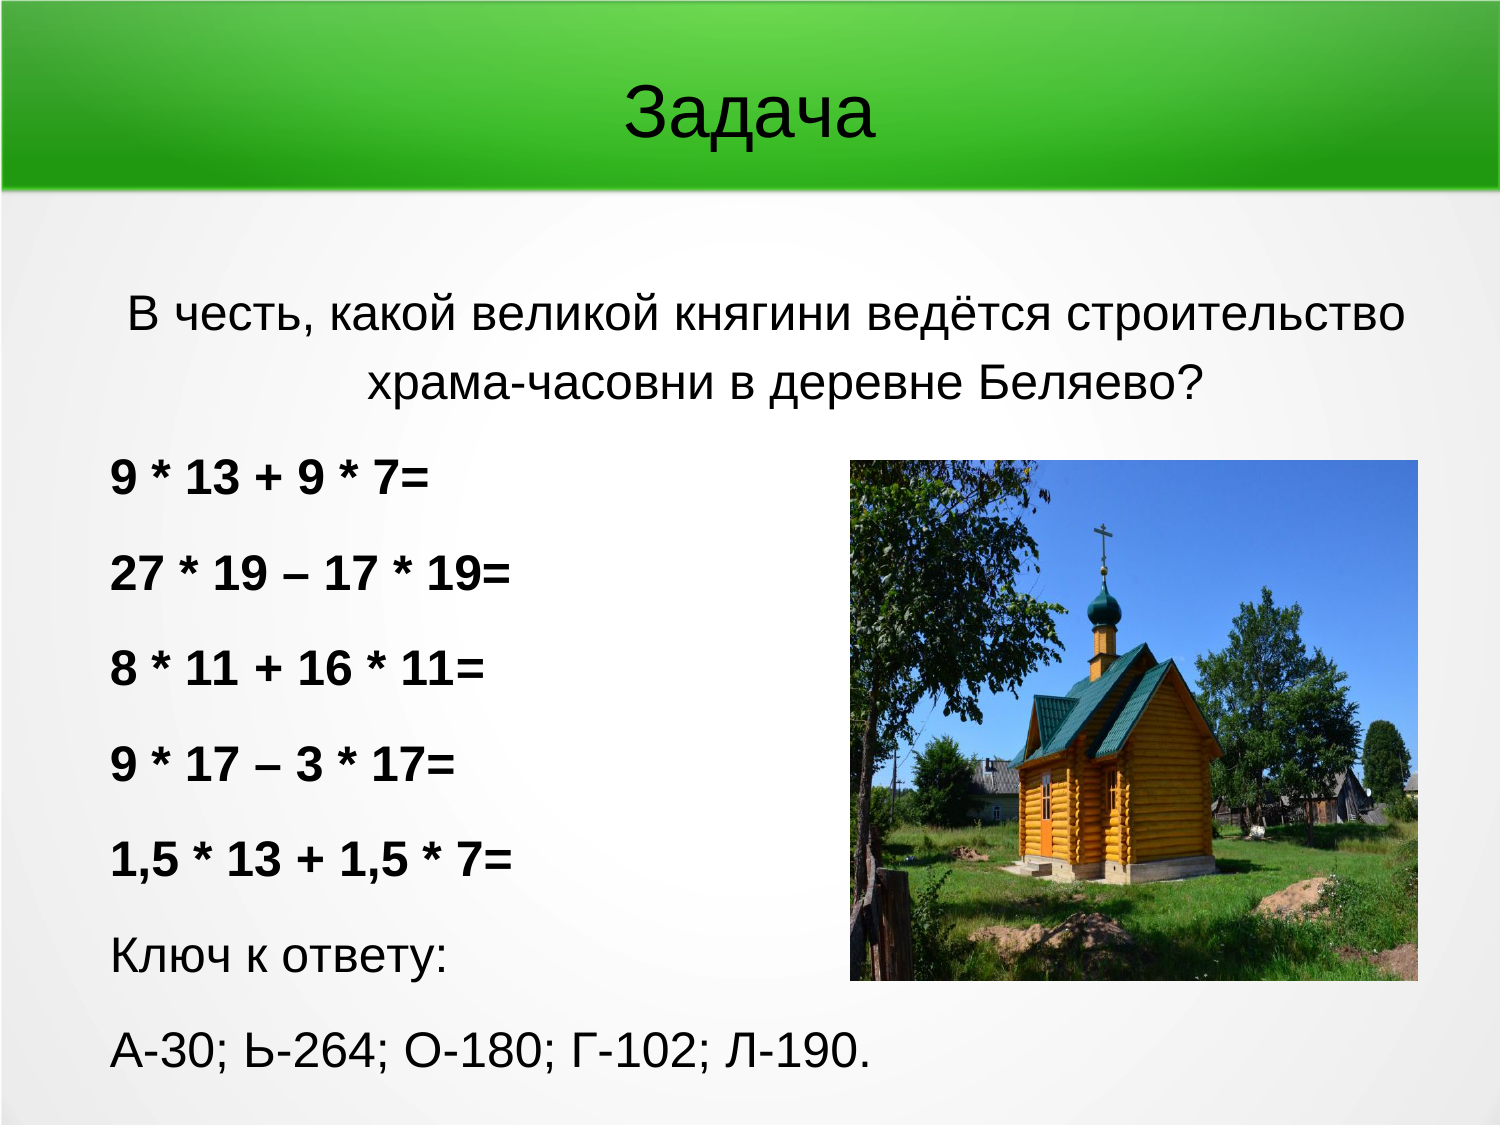

Задача
 В честь, какой великой княгини ведётся строительство храма-часовни в деревне Беляево?
9 * 13 + 9 * 7=
27 * 19 – 17 * 19=
8 * 11 + 16 * 11=
9 * 17 – 3 * 17=
1,5 * 13 + 1,5 * 7=
Ключ к ответу:
А-30; Ь-264; О-180; Г-102; Л-190.